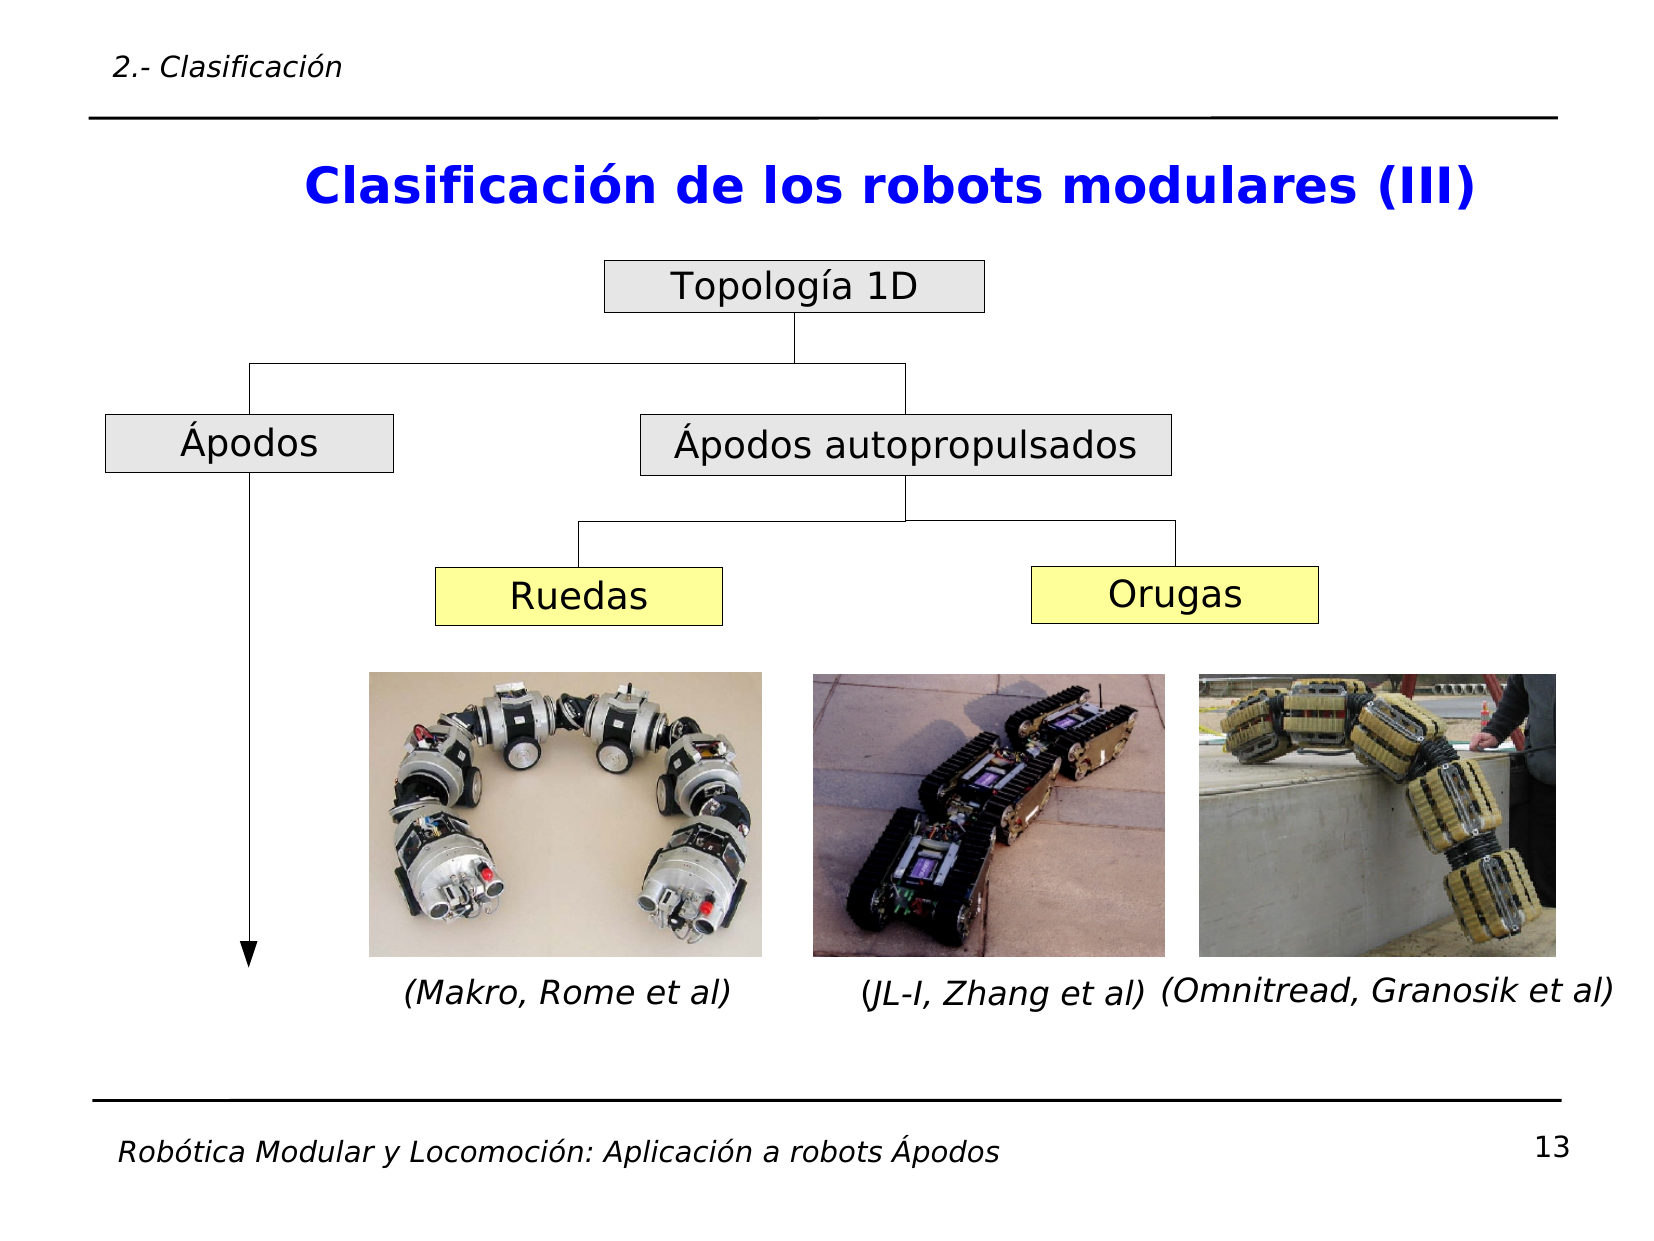

2.- Clasificación
Clasificación de los robots modulares (III)
Topología 1D
Ápodos autopropulsados
Ápodos
Orugas
Ruedas
(Omnitread, Granosik et al)
(Makro, Rome et al)
(JL-I, Zhang et al)
Robótica Modular y Locomoción: Aplicación a robots Ápodos
13